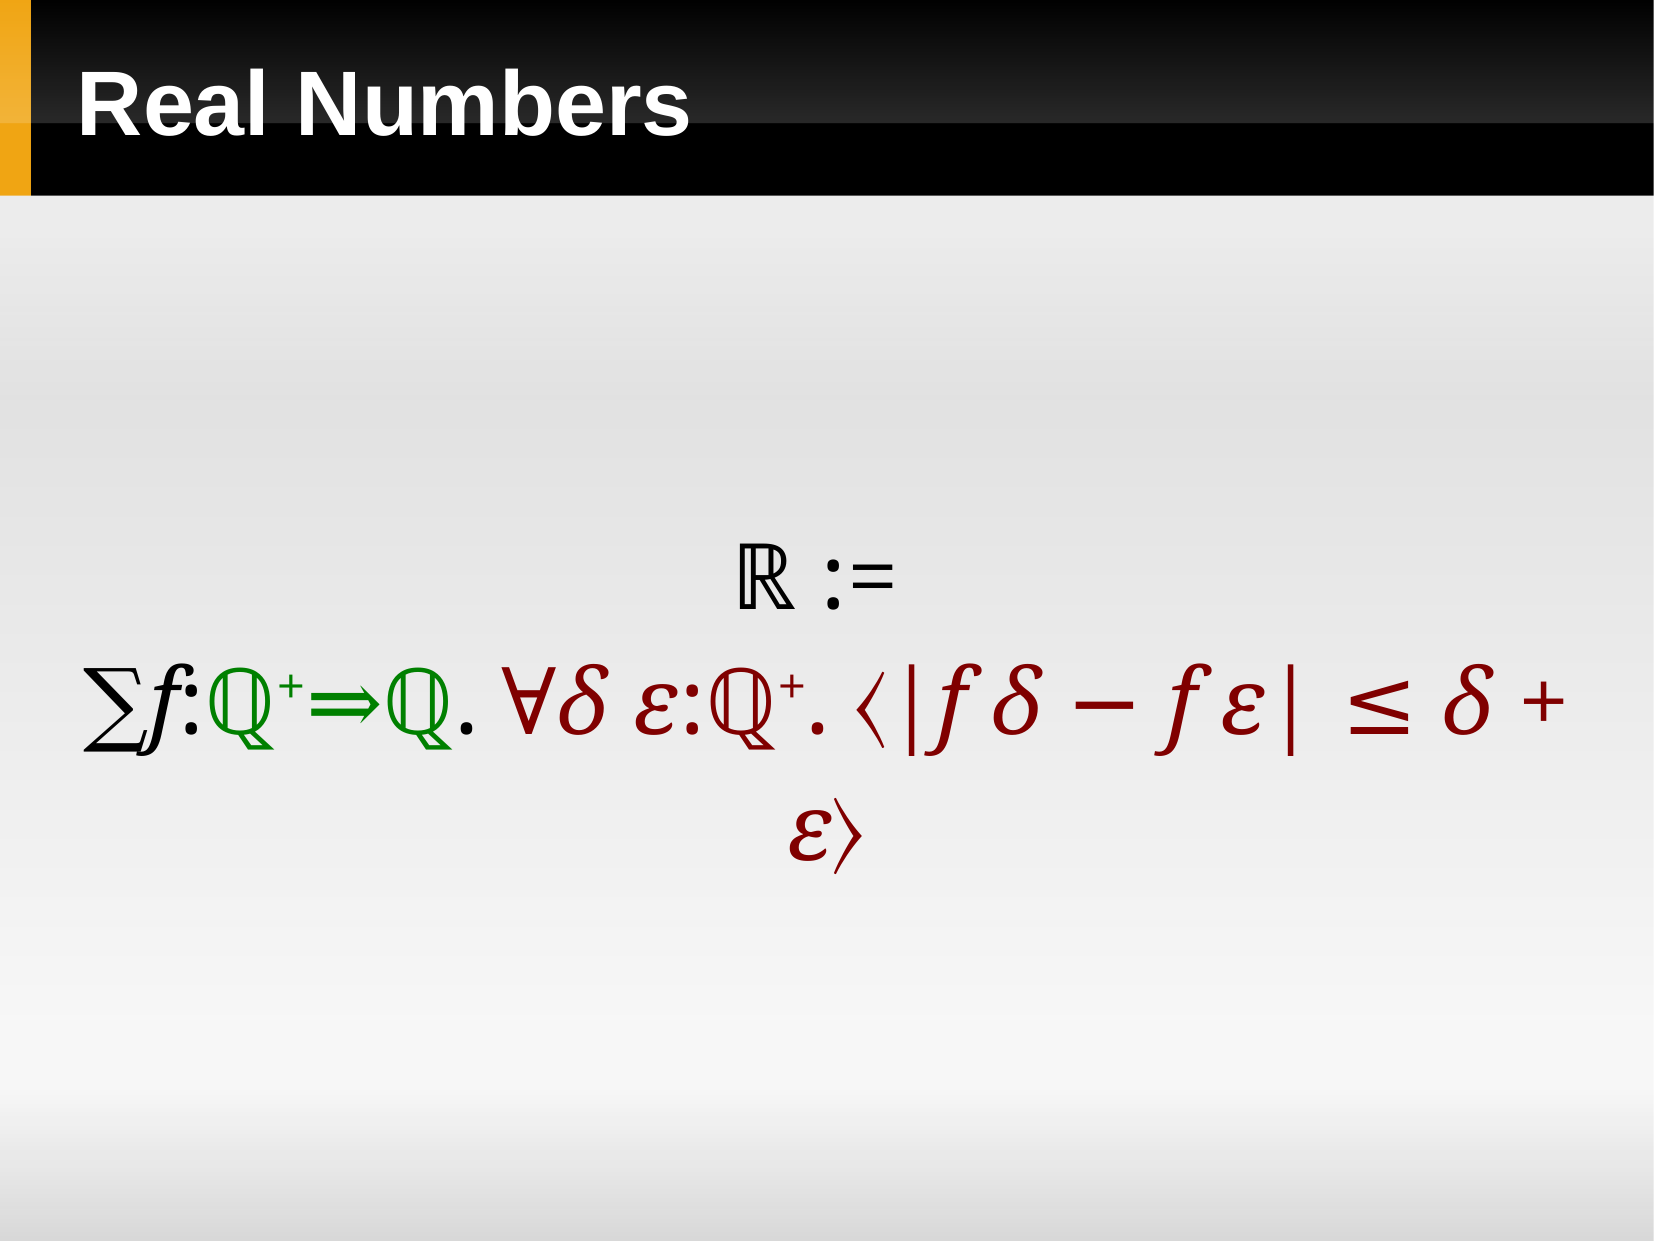

# Real Numbers
ℝ :=
∑f:ℚ+⇒ℚ. ∀δ ε:ℚ+. 〈|f δ − f ε| ≤ δ + ε〉